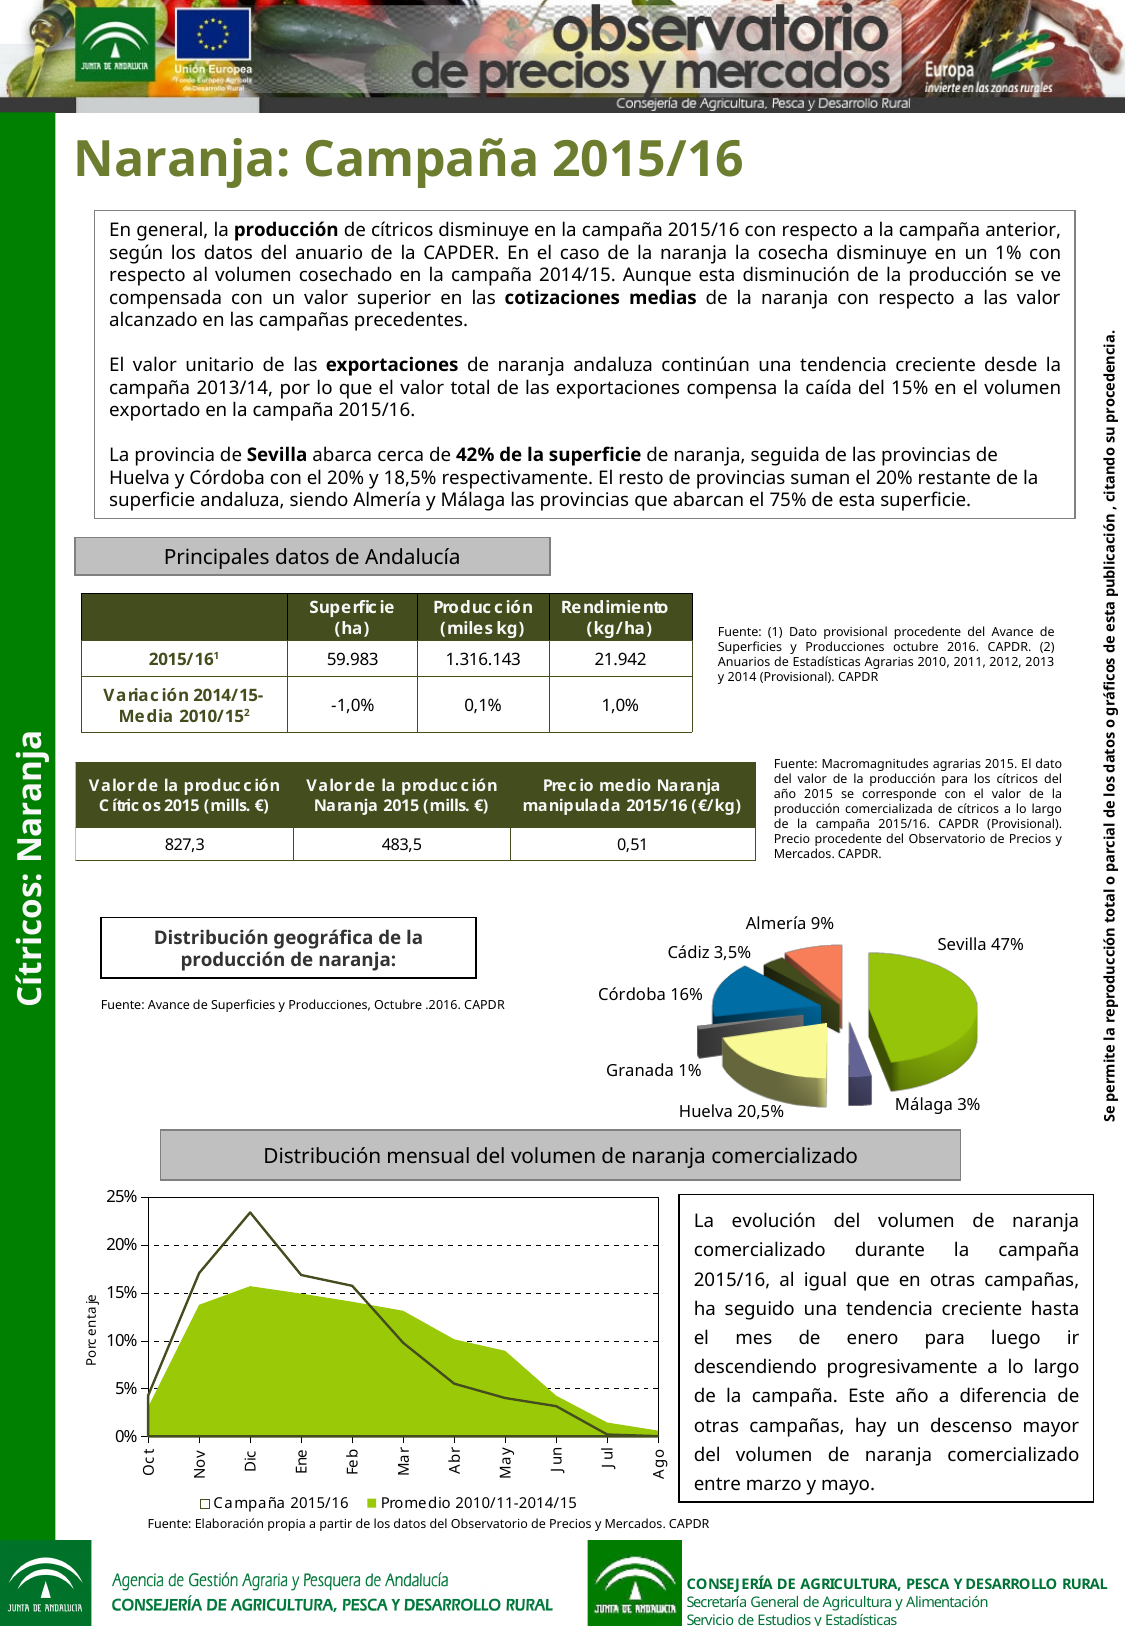

Naranja: Campaña 2015/16
En general, la producción de cítricos disminuye en la campaña 2015/16 con respecto a la campaña anterior, según los datos del anuario de la CAPDER. En el caso de la naranja la cosecha disminuye en un 1% con respecto al volumen cosechado en la campaña 2014/15. Aunque esta disminución de la producción se ve compensada con un valor superior en las cotizaciones medias de la naranja con respecto a las valor alcanzado en las campañas precedentes.
El valor unitario de las exportaciones de naranja andaluza continúan una tendencia creciente desde la campaña 2013/14, por lo que el valor total de las exportaciones compensa la caída del 15% en el volumen exportado en la campaña 2015/16.
La provincia de Sevilla abarca cerca de 42% de la superficie de naranja, seguida de las provincias de Huelva y Córdoba con el 20% y 18,5% respectivamente. El resto de provincias suman el 20% restante de la superficie andaluza, siendo Almería y Málaga las provincias que abarcan el 75% de esta superficie.
Principales datos de Andalucía
Fuente: (1) Dato provisional procedente del Avance de Superficies y Producciones octubre 2016. CAPDR. (2) Anuarios de Estadísticas Agrarias 2010, 2011, 2012, 2013 y 2014 (Provisional). CAPDR
Se permite la reproducción total o parcial de los datos o gráficos de esta publicación , citando su procedencia.
Fuente: Macromagnitudes agrarias 2015. El dato del valor de la producción para los cítricos del año 2015 se corresponde con el valor de la producción comercializada de cítricos a lo largo de la campaña 2015/16. CAPDR (Provisional). Precio procedente del Observatorio de Precios y Mercados. CAPDR.
Almería 9%
Sevilla 47%
Cádiz 3,5%
Córdoba 16%
Granada 1%
Málaga 3%
Huelva 20,5%
Distribución geográfica de la producción de naranja:
Fuente: Avance de Superficies y Producciones, Octubre .2016. CAPDR
Distribución mensual del volumen de naranja comercializado
La evolución del volumen de naranja comercializado durante la campaña 2015/16, al igual que en otras campañas, ha seguido una tendencia creciente hasta el mes de enero para luego ir descendiendo progresivamente a lo largo de la campaña. Este año a diferencia de otras campañas, hay un descenso mayor del volumen de naranja comercializado entre marzo y mayo.
Fuente: Elaboración propia a partir de los datos del Observatorio de Precios y Mercados. CAPDR